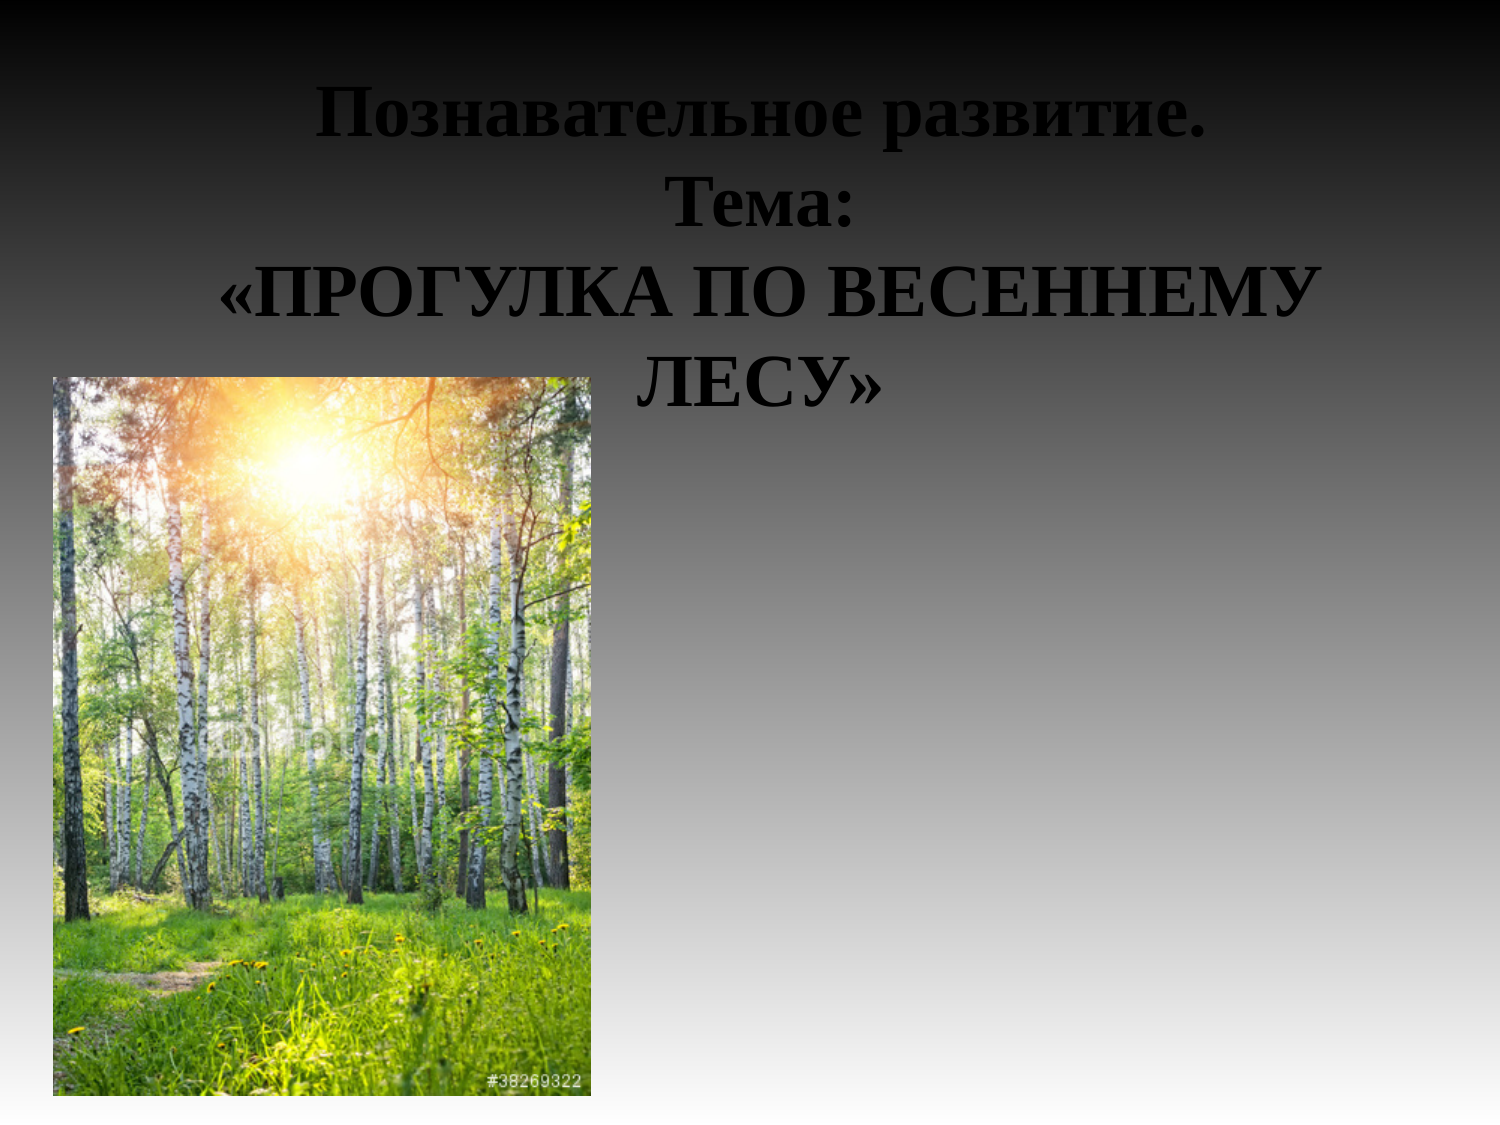

# Познавательное развитие. Тема: «ПРОГУЛКА ПО ВЕСЕННЕМУ ЛЕСУ»